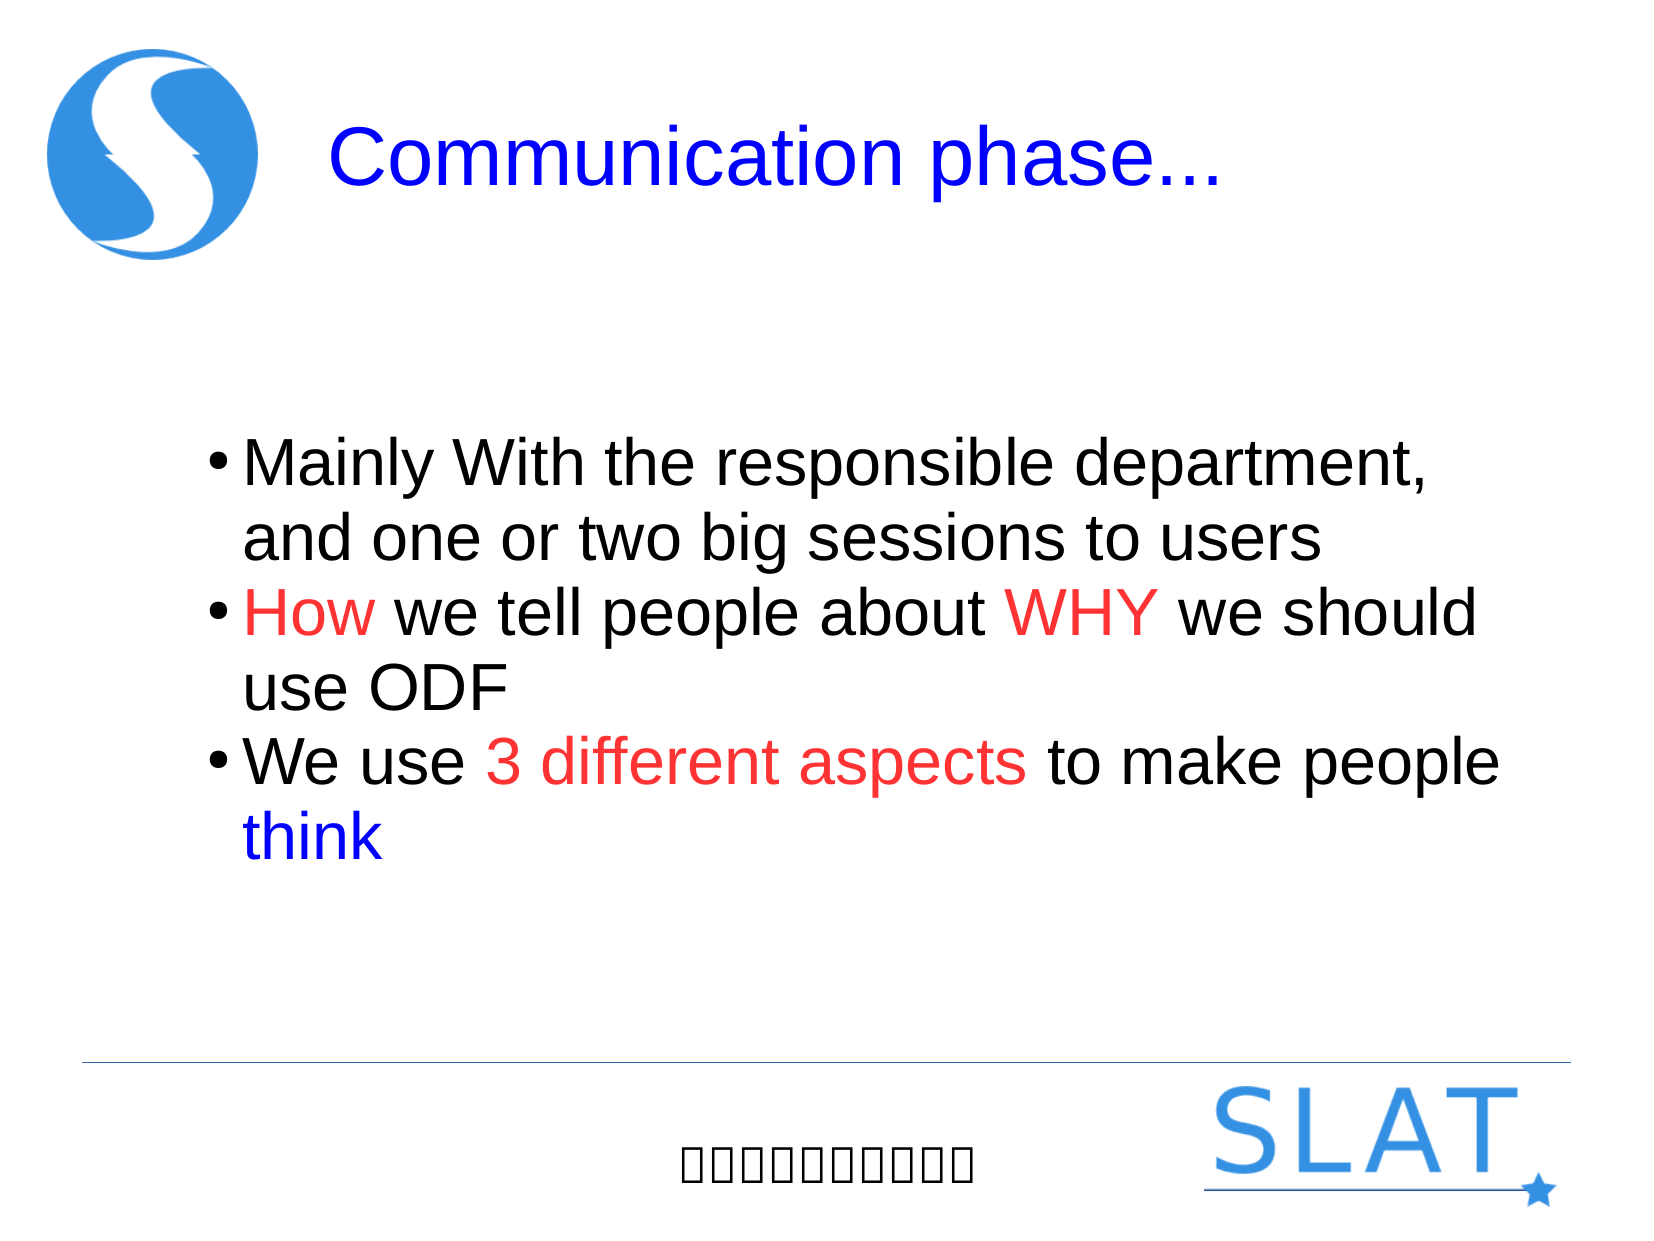

Communication phase...
# Mainly With the responsible department, and one or two big sessions to users
How we tell people about WHY we should use ODF
We use 3 different aspects to make people think
LibreOffice Brno 2016 Conference Presentation